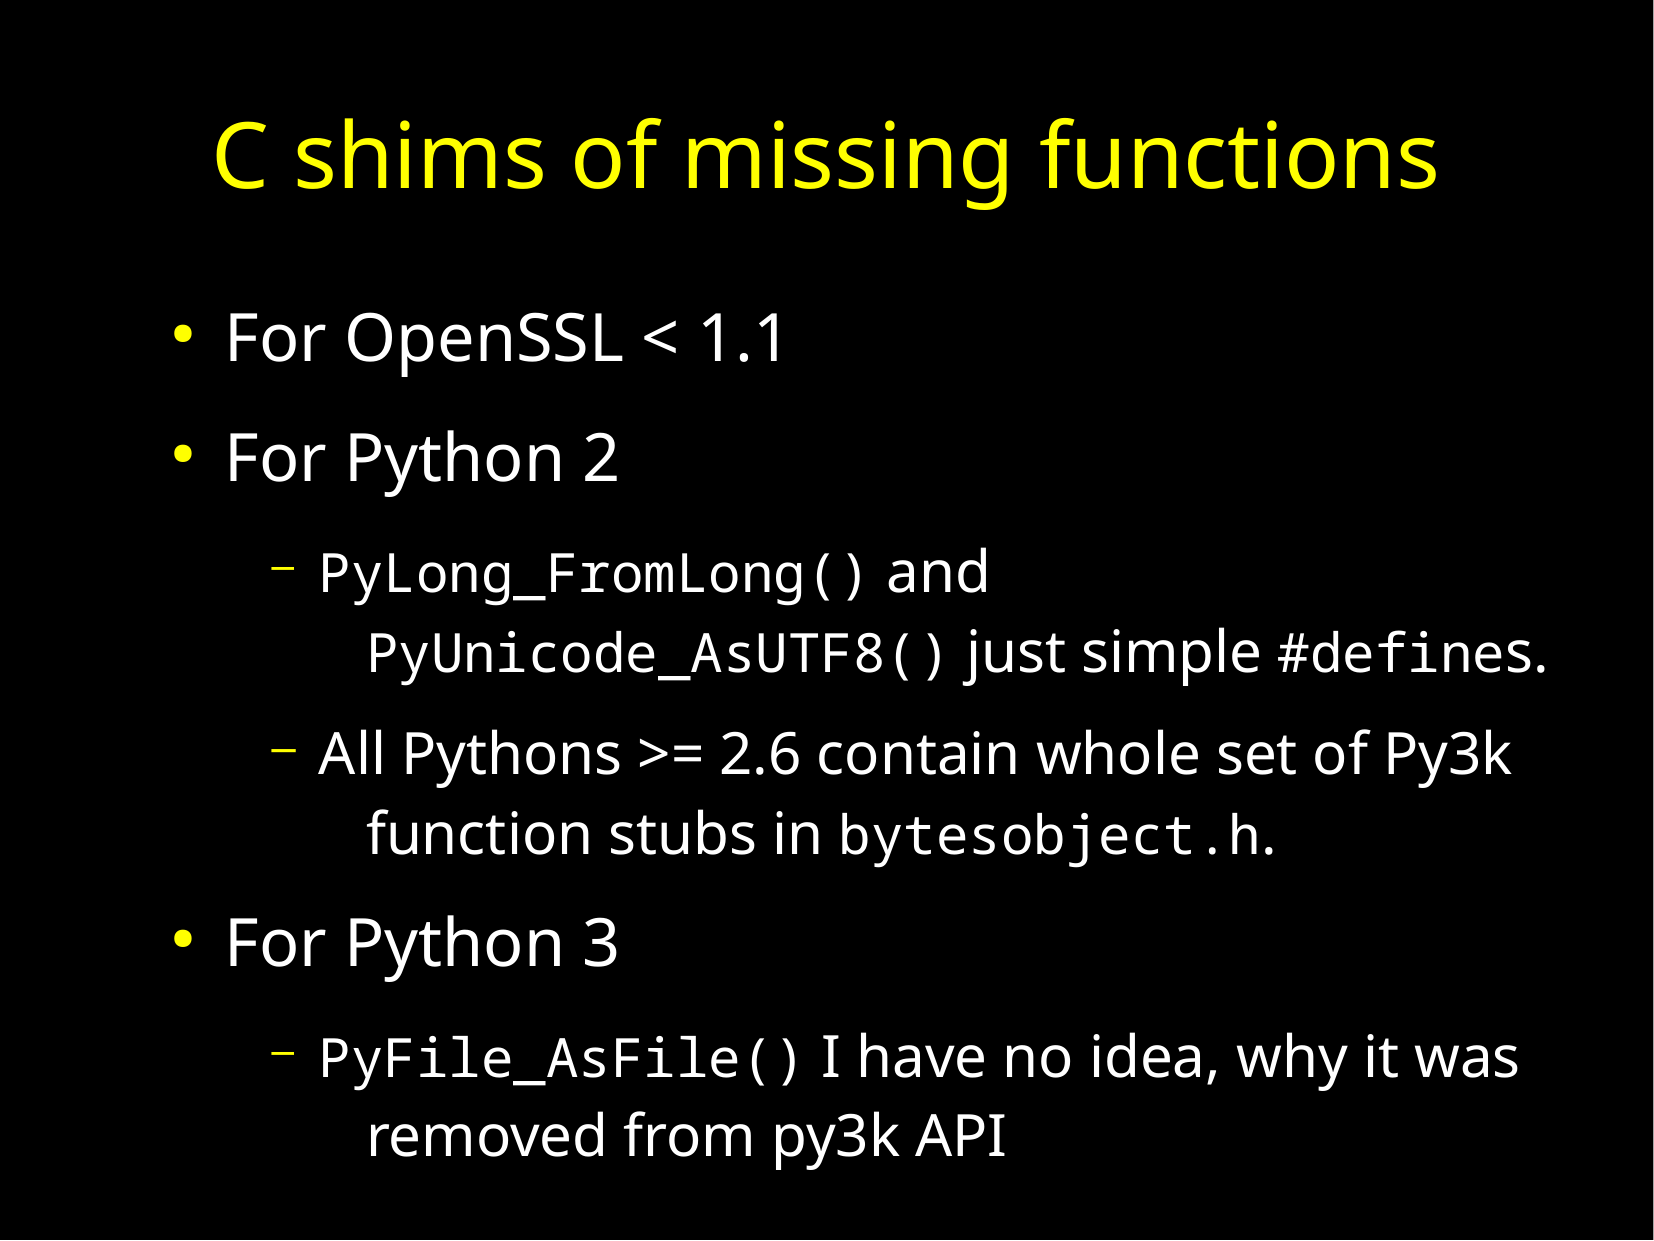

# C shims of missing functions
For OpenSSL < 1.1
For Python 2
PyLong_FromLong() and PyUnicode_AsUTF8() just simple #defines.
All Pythons >= 2.6 contain whole set of Py3k function stubs in bytesobject.h.
For Python 3
PyFile_AsFile() I have no idea, why it was removed from py3k API